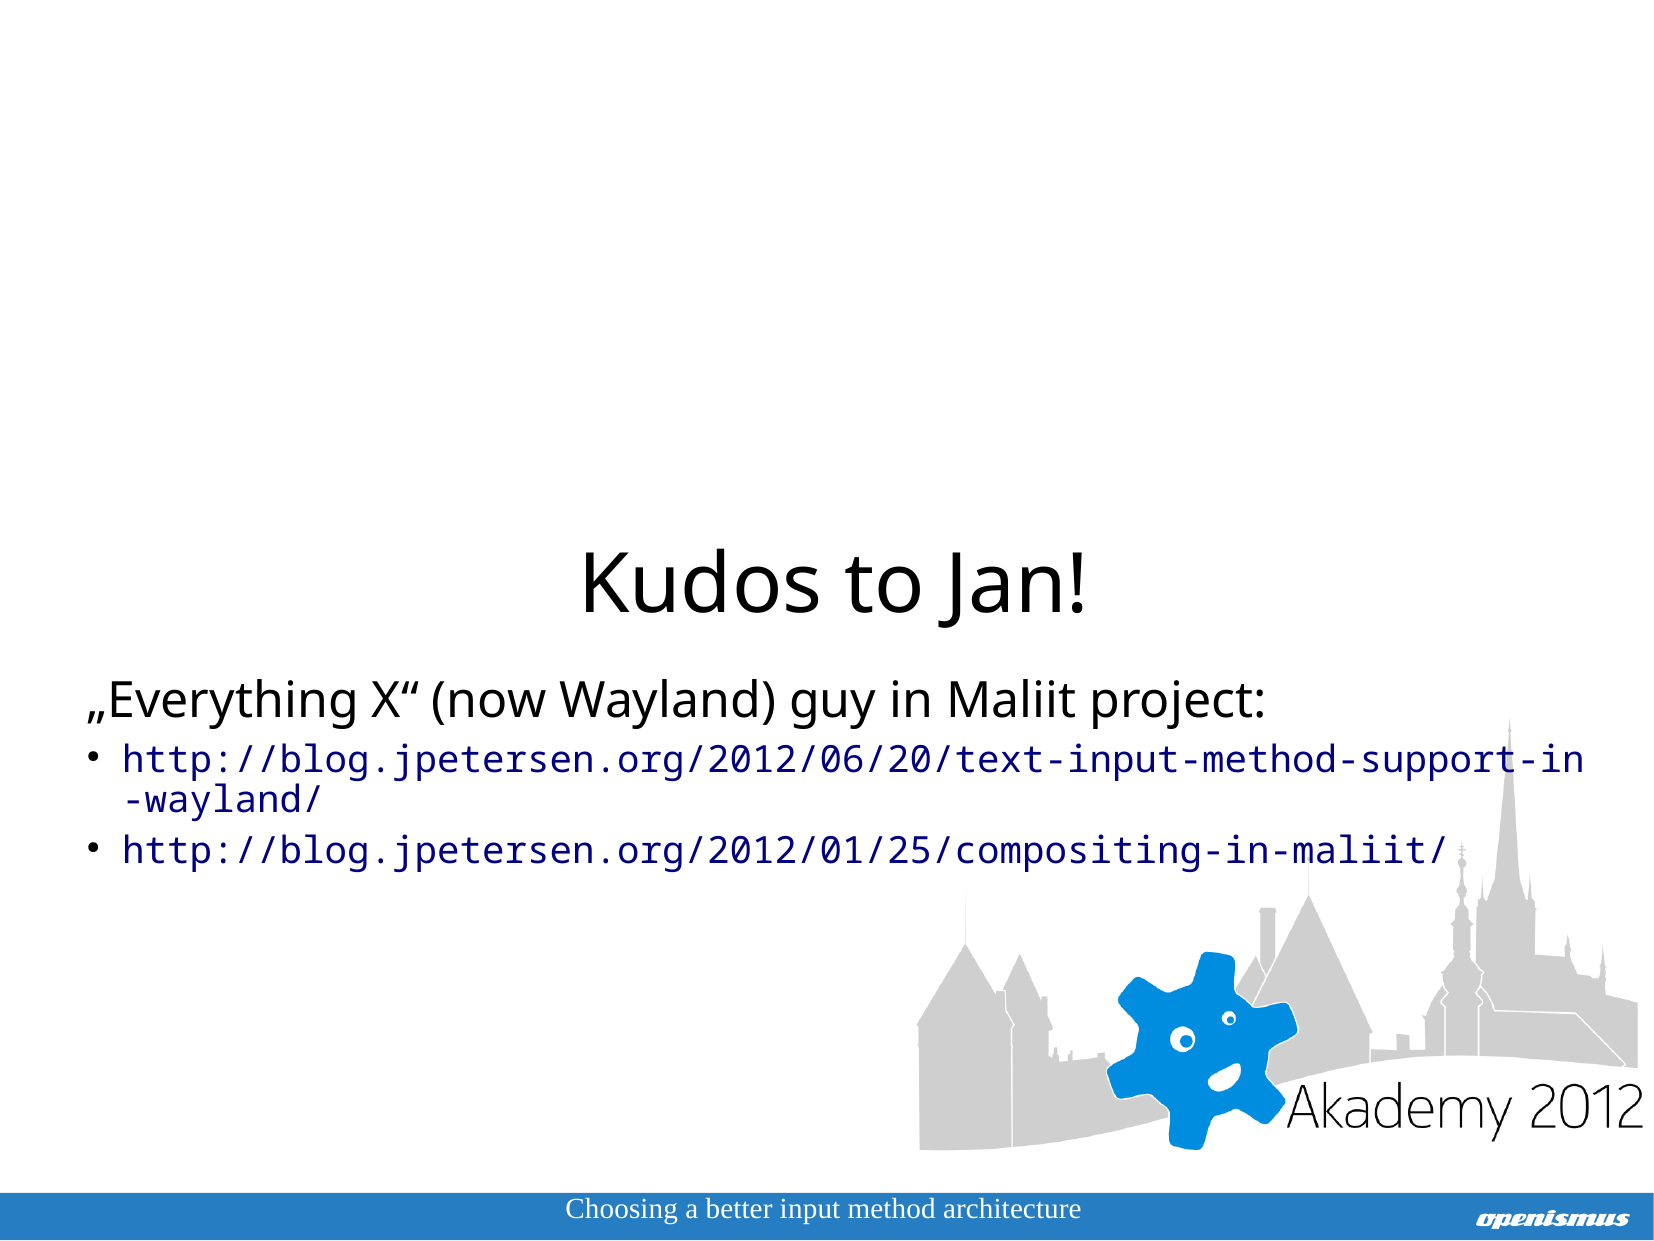

Kudos to Jan!
„Everything X“ (now Wayland) guy in Maliit project:
http://blog.jpetersen.org/2012/06/20/text-input-method-support-in-wayland/
http://blog.jpetersen.org/2012/01/25/compositing-in-maliit/